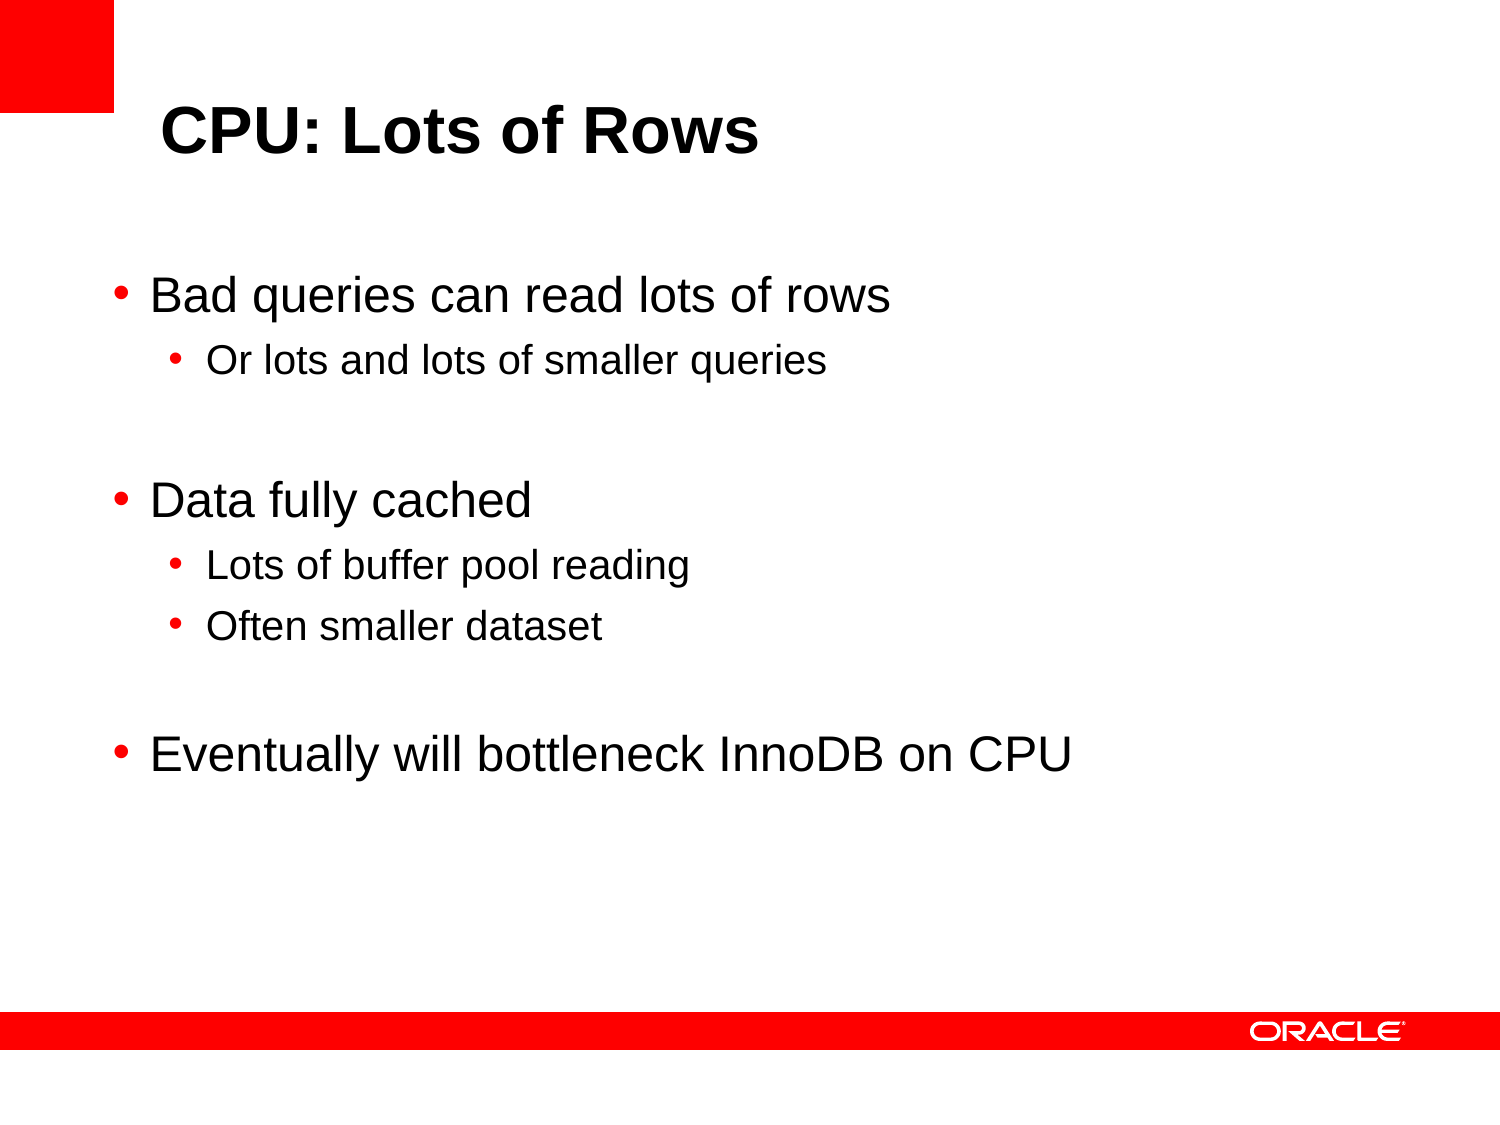

# CPU: Lots of Rows
Bad queries can read lots of rows
Or lots and lots of smaller queries
Data fully cached
Lots of buffer pool reading
Often smaller dataset
Eventually will bottleneck InnoDB on CPU